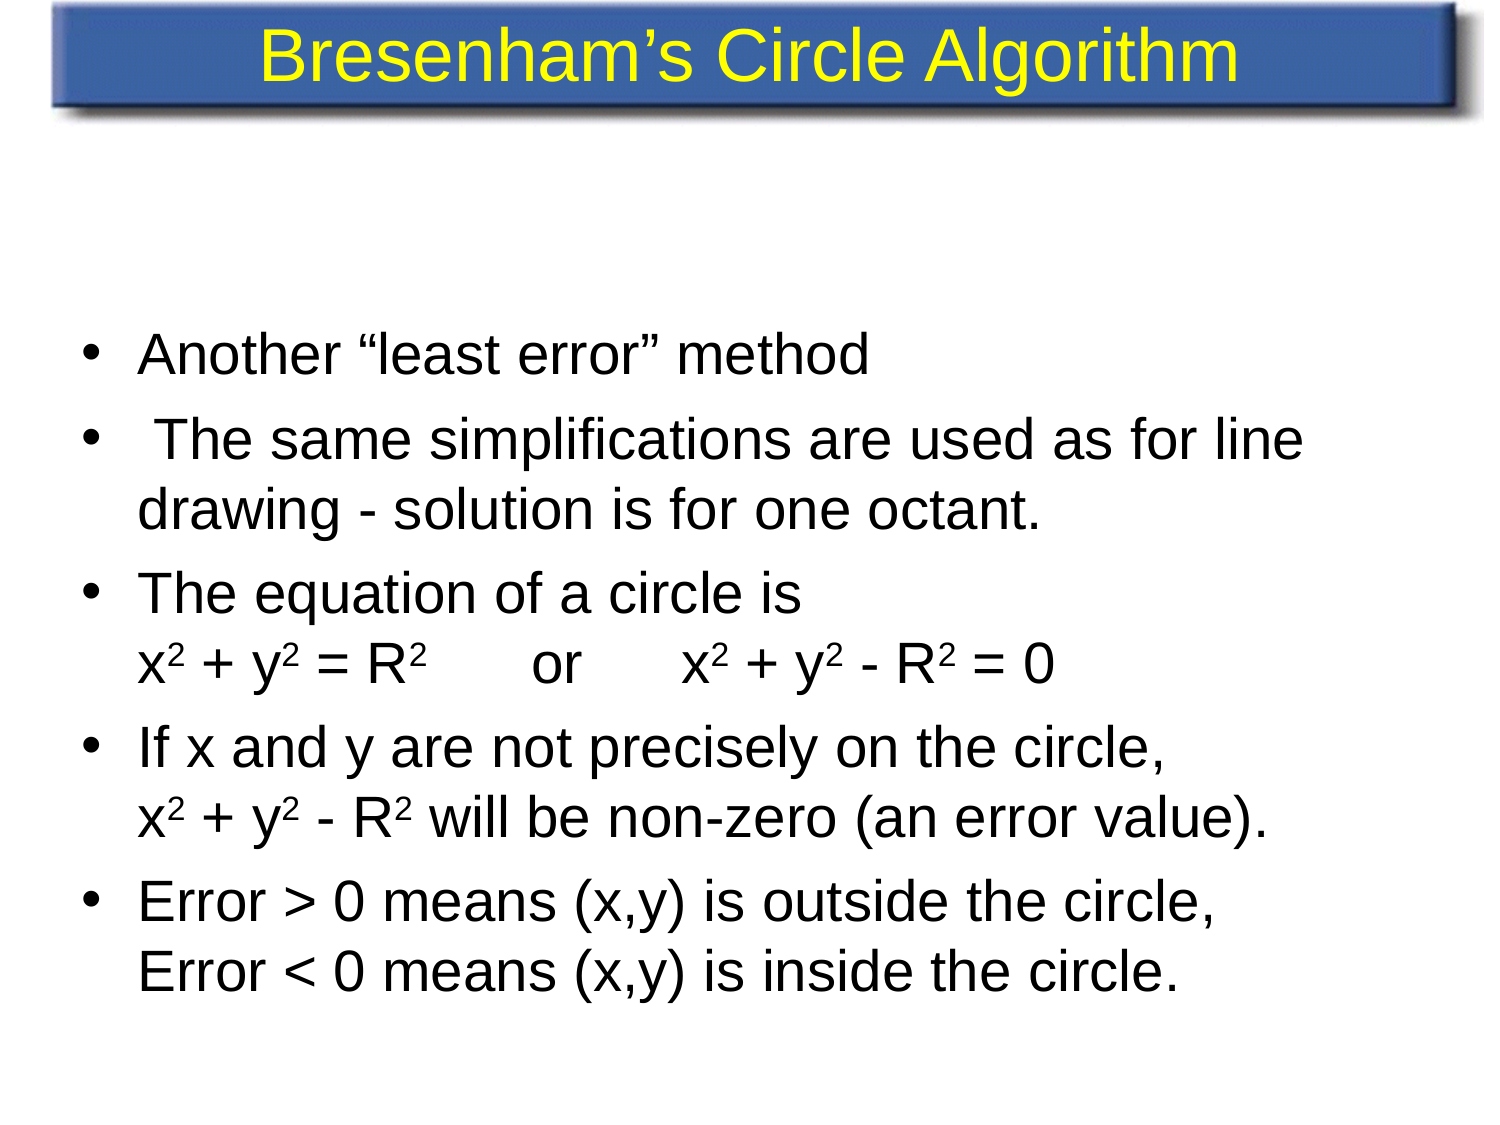

# Bresenham’s Circle Algorithm
Another “least error” method
 The same simplifications are used as for line drawing - solution is for one octant.
The equation of a circle is
x2 + y2 = R2	or	x2 + y2 - R2 = 0
If x and y are not precisely on the circle,
x2 + y2 - R2 will be non-zero (an error value).
Error > 0 means (x,y) is outside the circle,
Error < 0 means (x,y) is inside the circle.